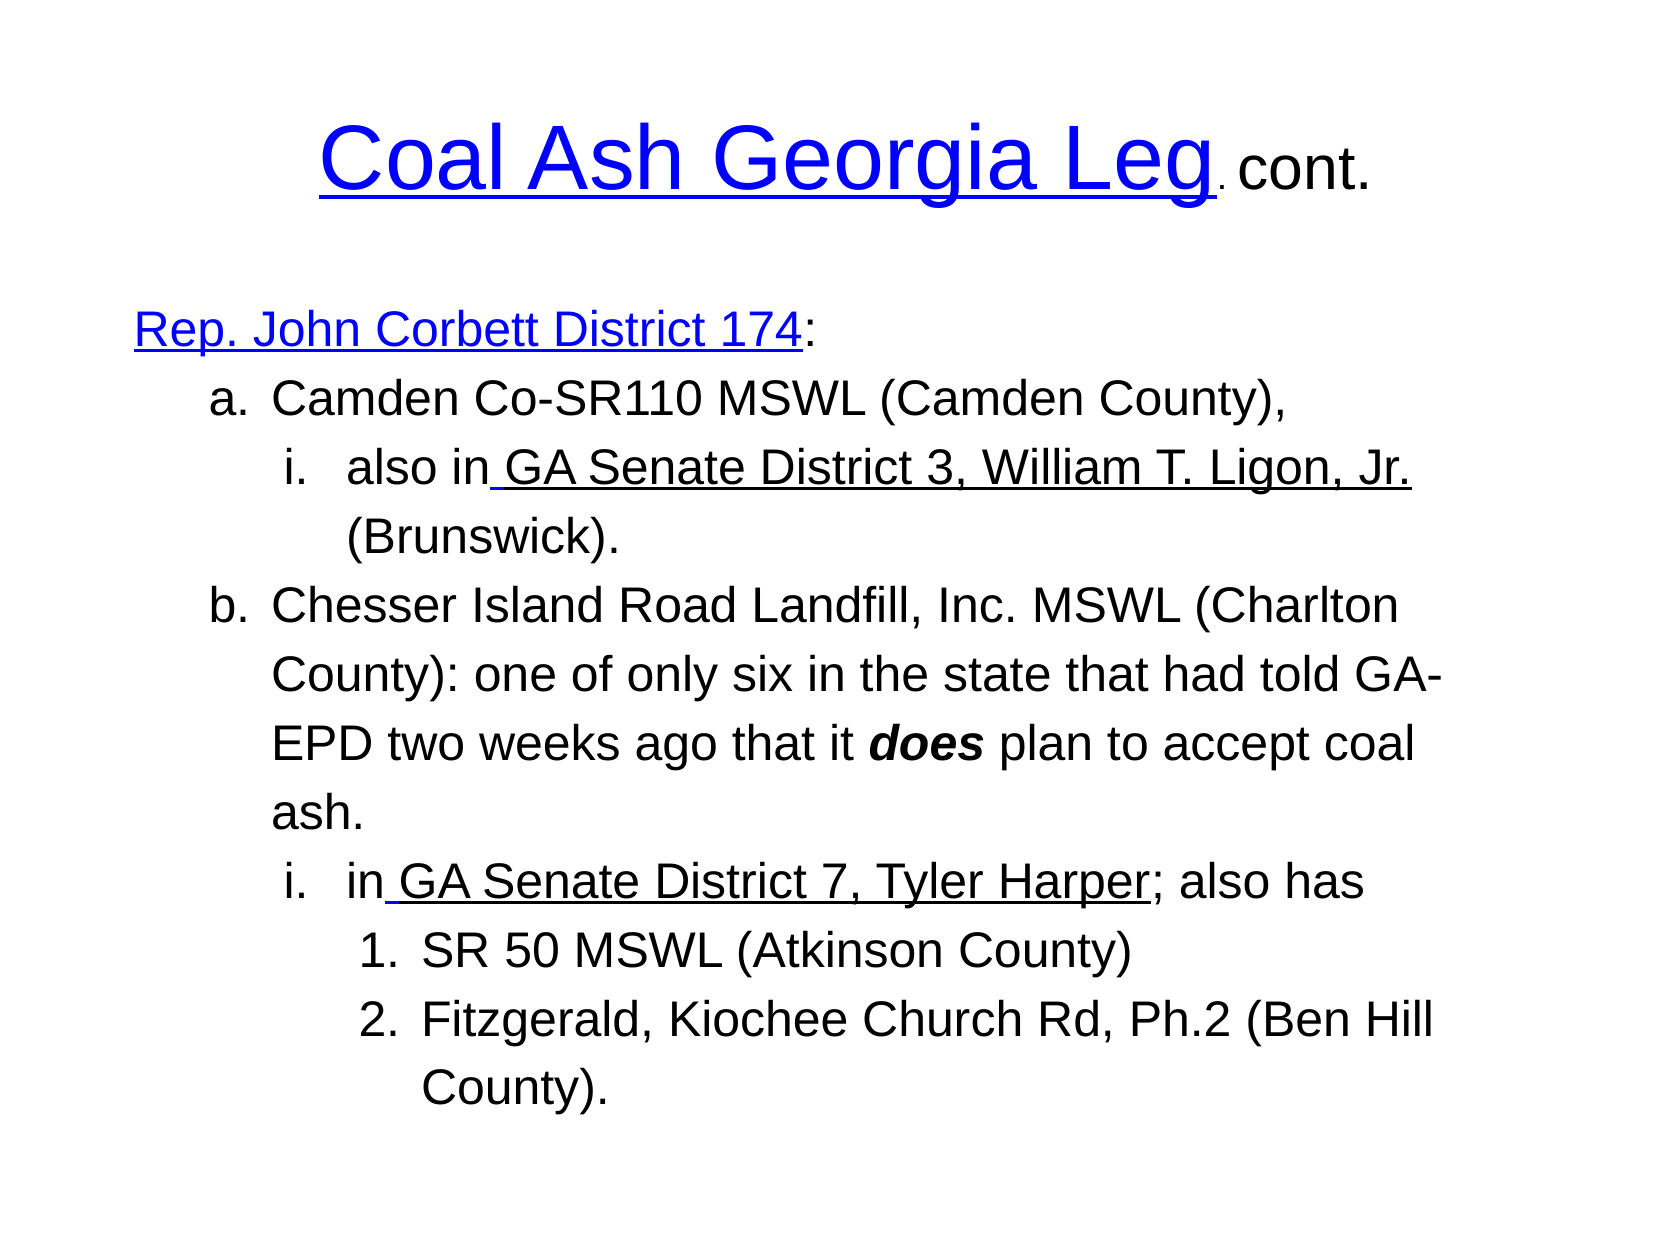

Coal Ash Georgia Leg. cont.
Rep. John Corbett District 174:
Camden Co-SR110 MSWL (Camden County),
also in GA Senate District 3, William T. Ligon, Jr. (Brunswick).
Chesser Island Road Landfill, Inc. MSWL (Charlton County): one of only six in the state that had told GA-EPD two weeks ago that it does plan to accept coal ash.
in GA Senate District 7, Tyler Harper; also has
SR 50 MSWL (Atkinson County)
Fitzgerald, Kiochee Church Rd, Ph.2 (Ben Hill County).